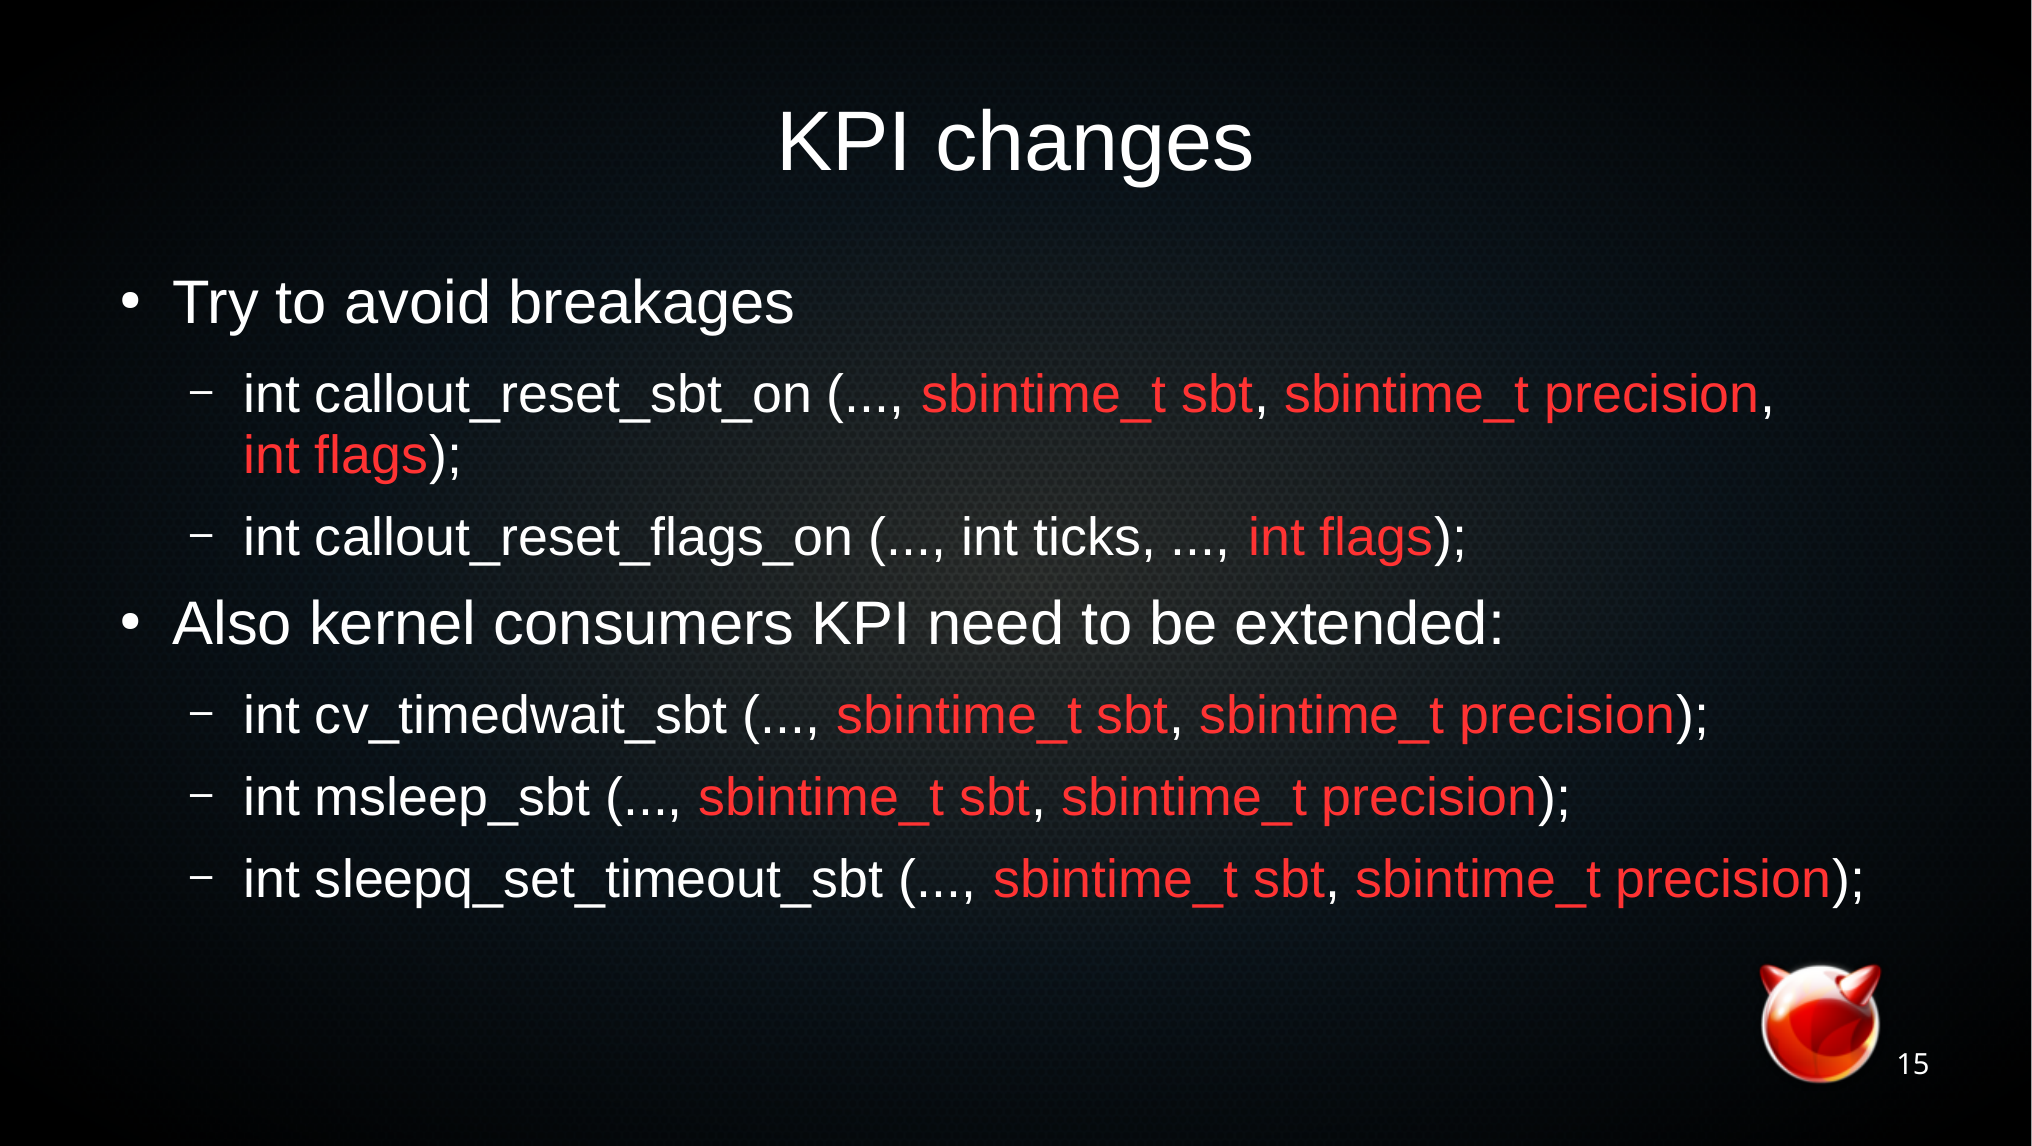

# KPI changes
Try to avoid breakages
int callout_reset_sbt_on (..., sbintime_t sbt, sbintime_t precision, int flags);
int callout_reset_flags_on (..., int ticks, ..., int flags);
Also kernel consumers KPI need to be extended:
int cv_timedwait_sbt (..., sbintime_t sbt, sbintime_t precision);
int msleep_sbt (..., sbintime_t sbt, sbintime_t precision);
int sleepq_set_timeout_sbt (..., sbintime_t sbt, sbintime_t precision);
15